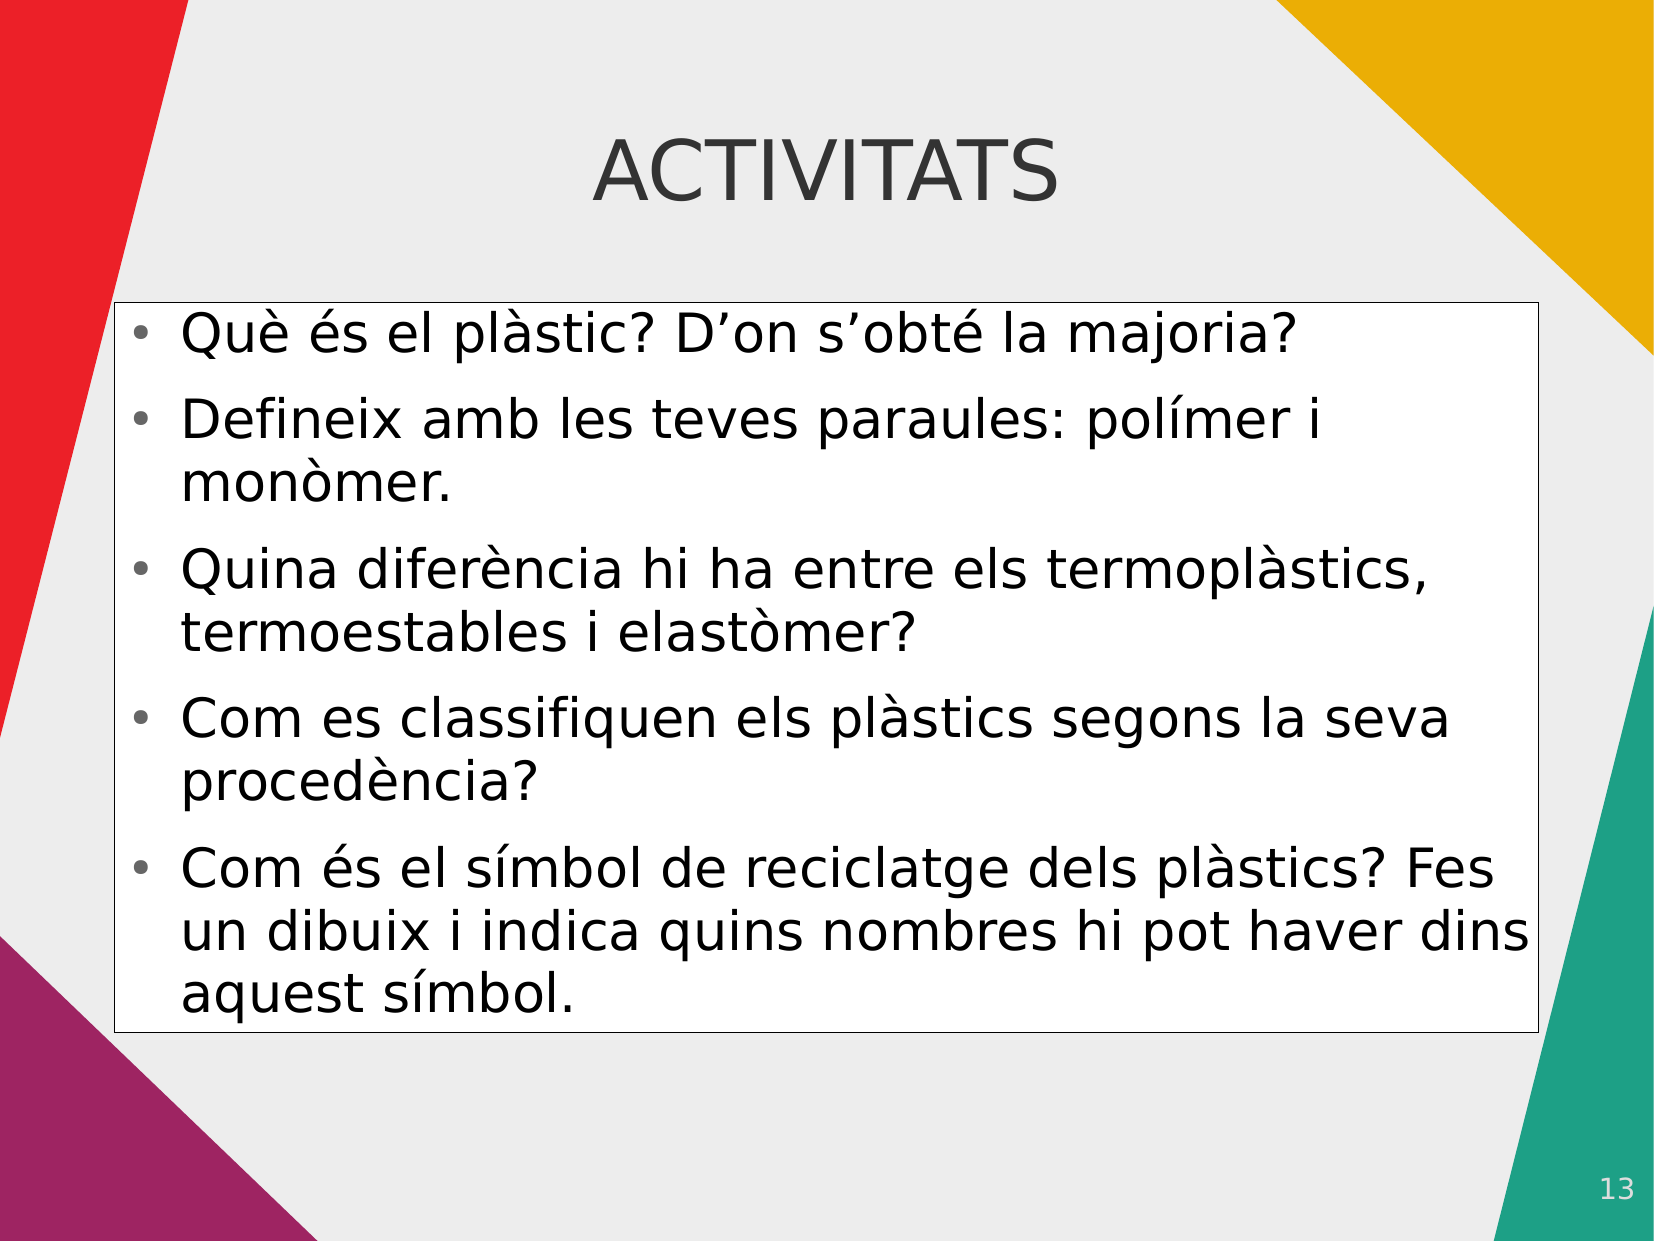

# ACTIVITATS
Què és el plàstic? D’on s’obté la majoria?
Defineix amb les teves paraules: polímer i monòmer.
Quina diferència hi ha entre els termoplàstics, termoestables i elastòmer?
Com es classifiquen els plàstics segons la seva procedència?
Com és el símbol de reciclatge dels plàstics? Fes un dibuix i indica quins nombres hi pot haver dins aquest símbol.
13